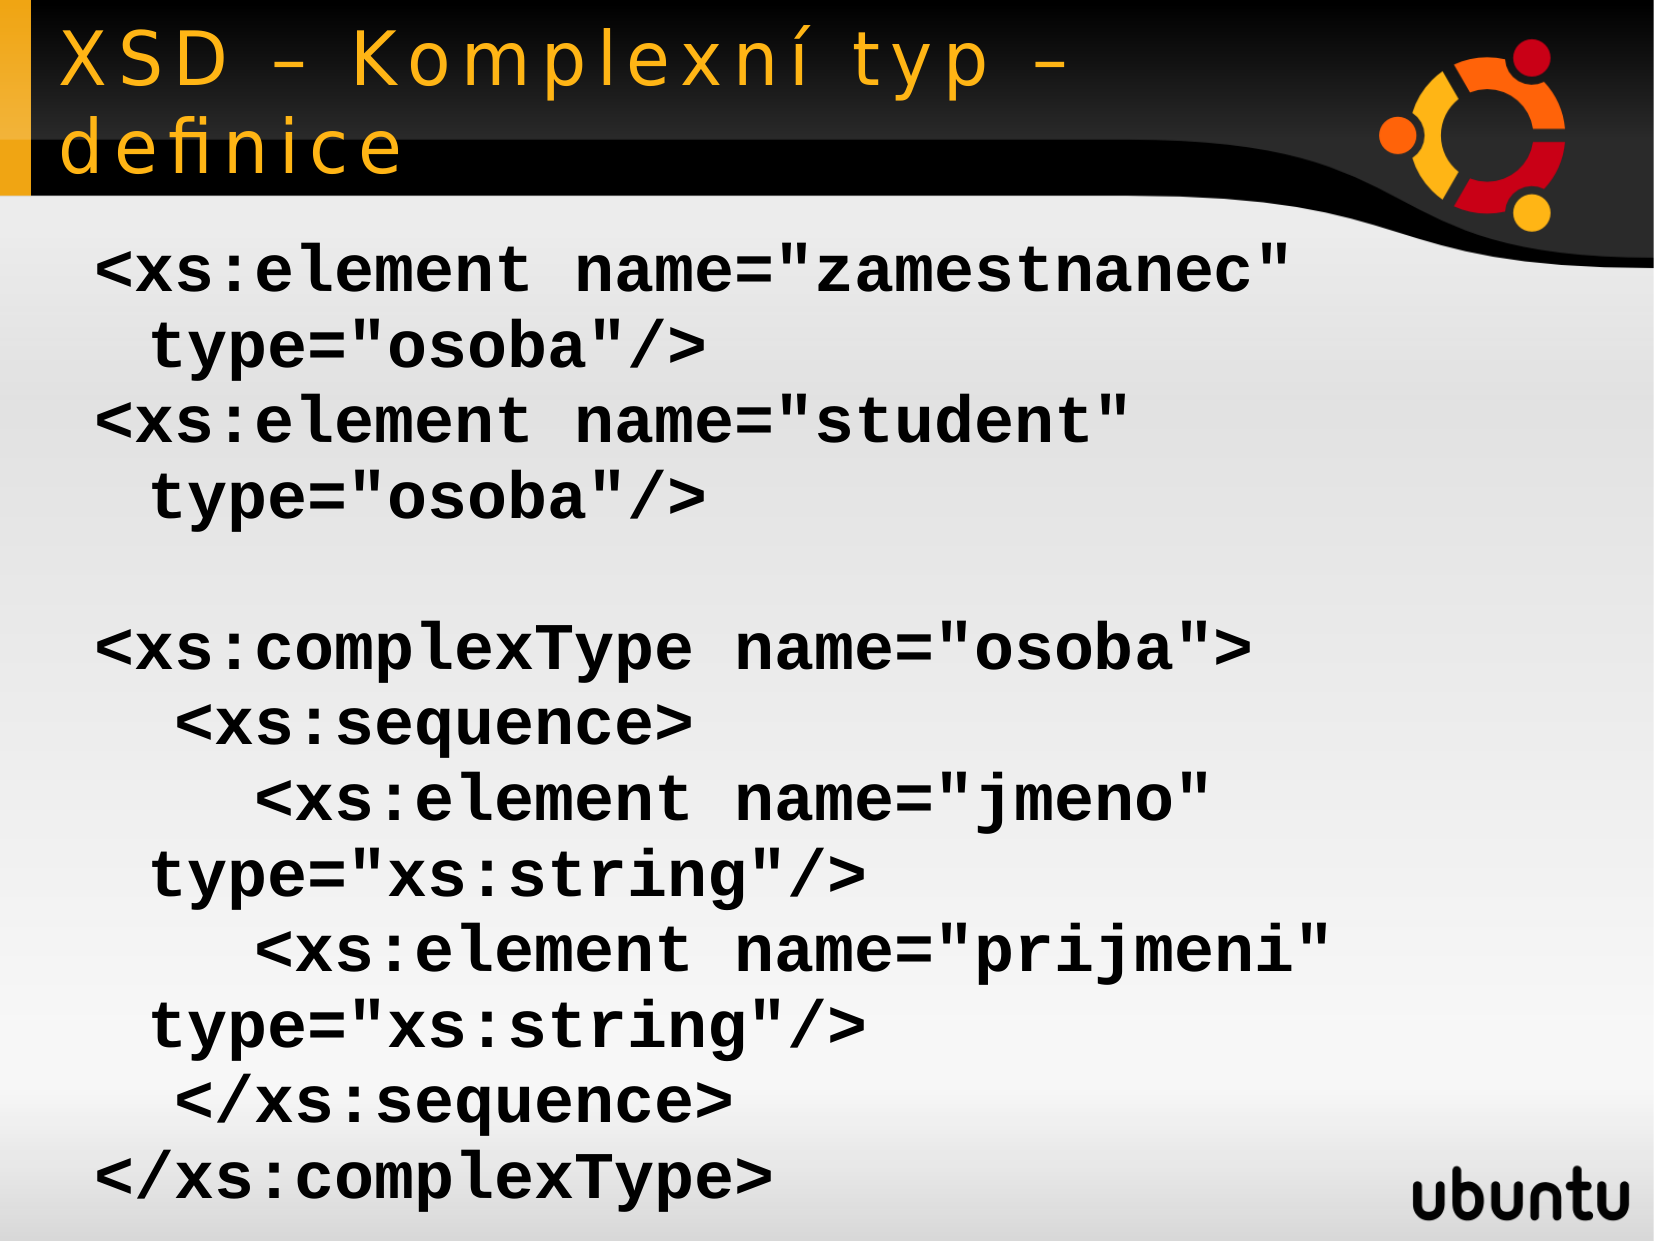

# XSD – Komplexní typ – definice
<xs:element name="zamestnanec" type="osoba"/>
<xs:element name="student" type="osoba"/>
<xs:complexType name="osoba">
 <xs:sequence>
 <xs:element name="jmeno" type="xs:string"/>
 <xs:element name="prijmeni" type="xs:string"/>
 </xs:sequence>
</xs:complexType>